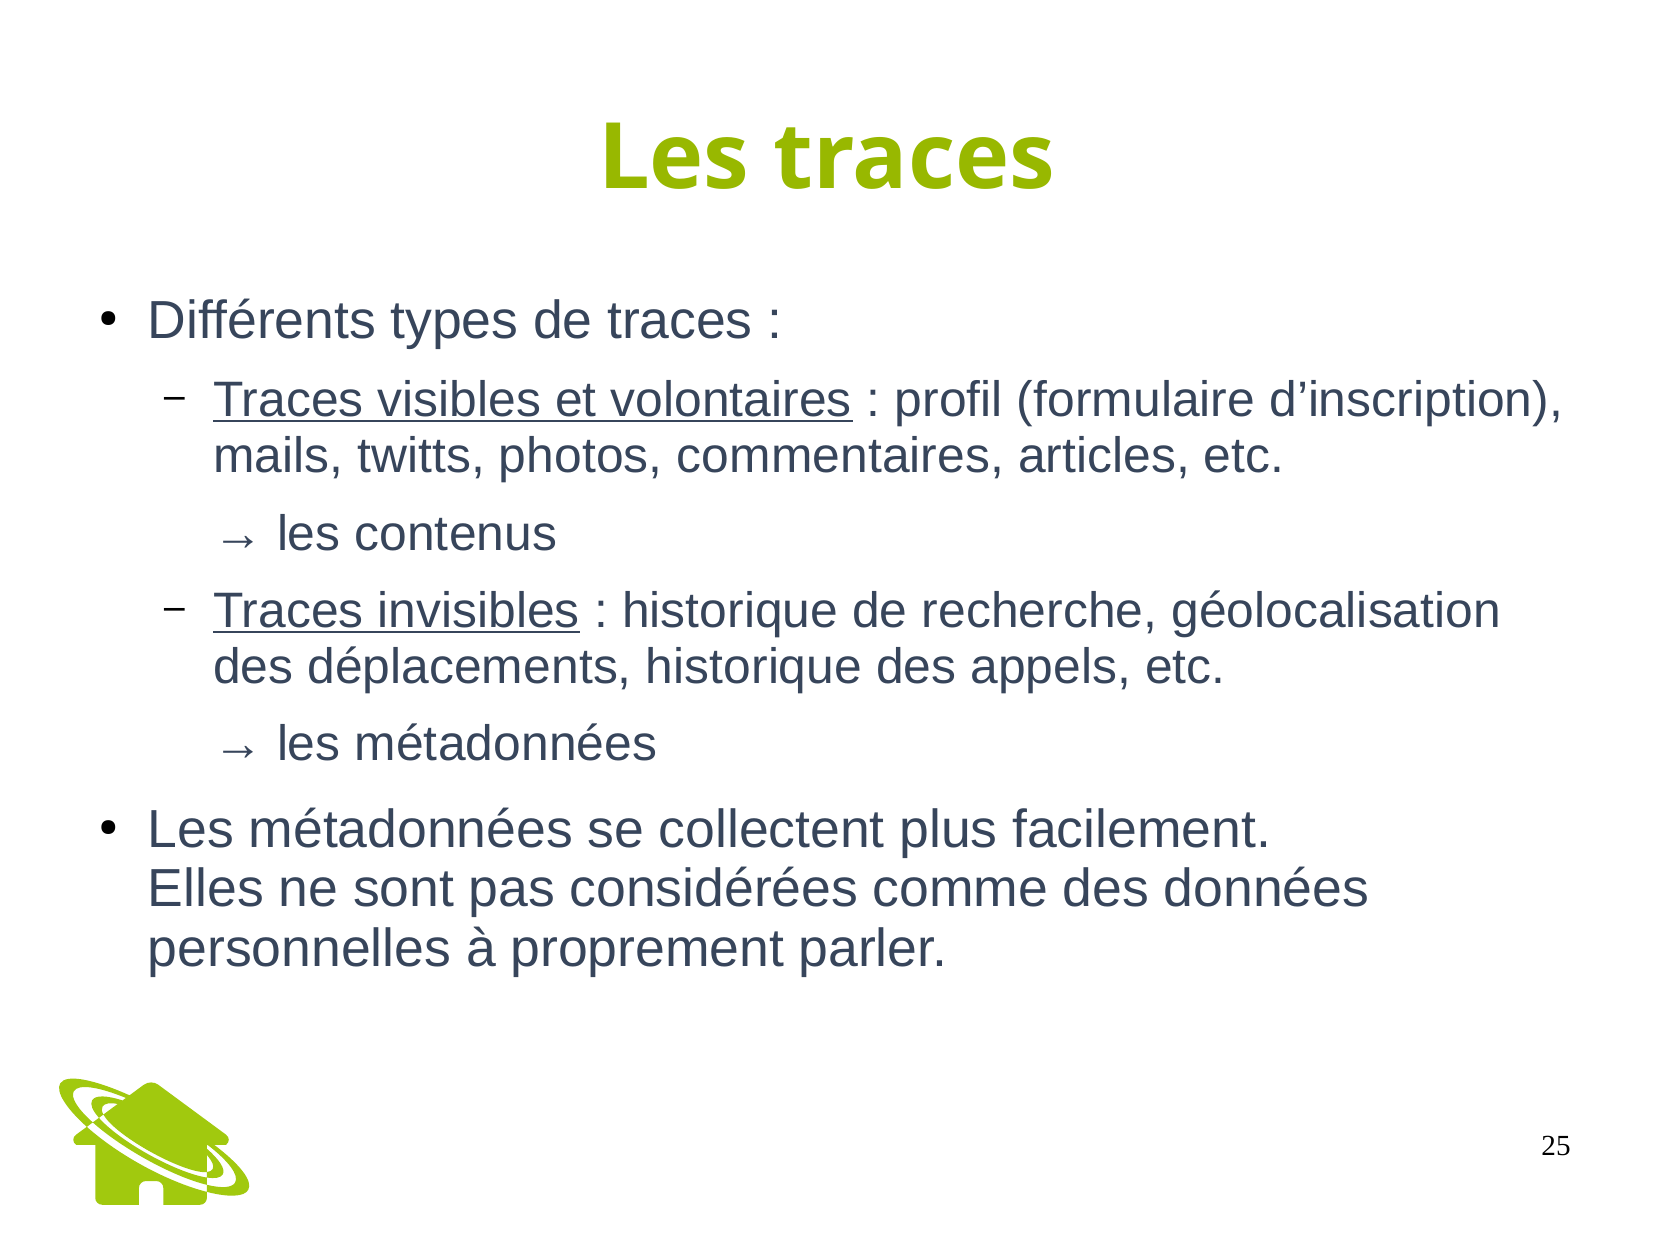

# Les traces
Différents types de traces :
Traces visibles et volontaires : profil (formulaire d’inscription), mails, twitts, photos, commentaires, articles, etc.
→ les contenus
Traces invisibles : historique de recherche, géolocalisation des déplacements, historique des appels, etc.
→ les métadonnées
Les métadonnées se collectent plus facilement.
Elles ne sont pas considérées comme des données personnelles à proprement parler.
25